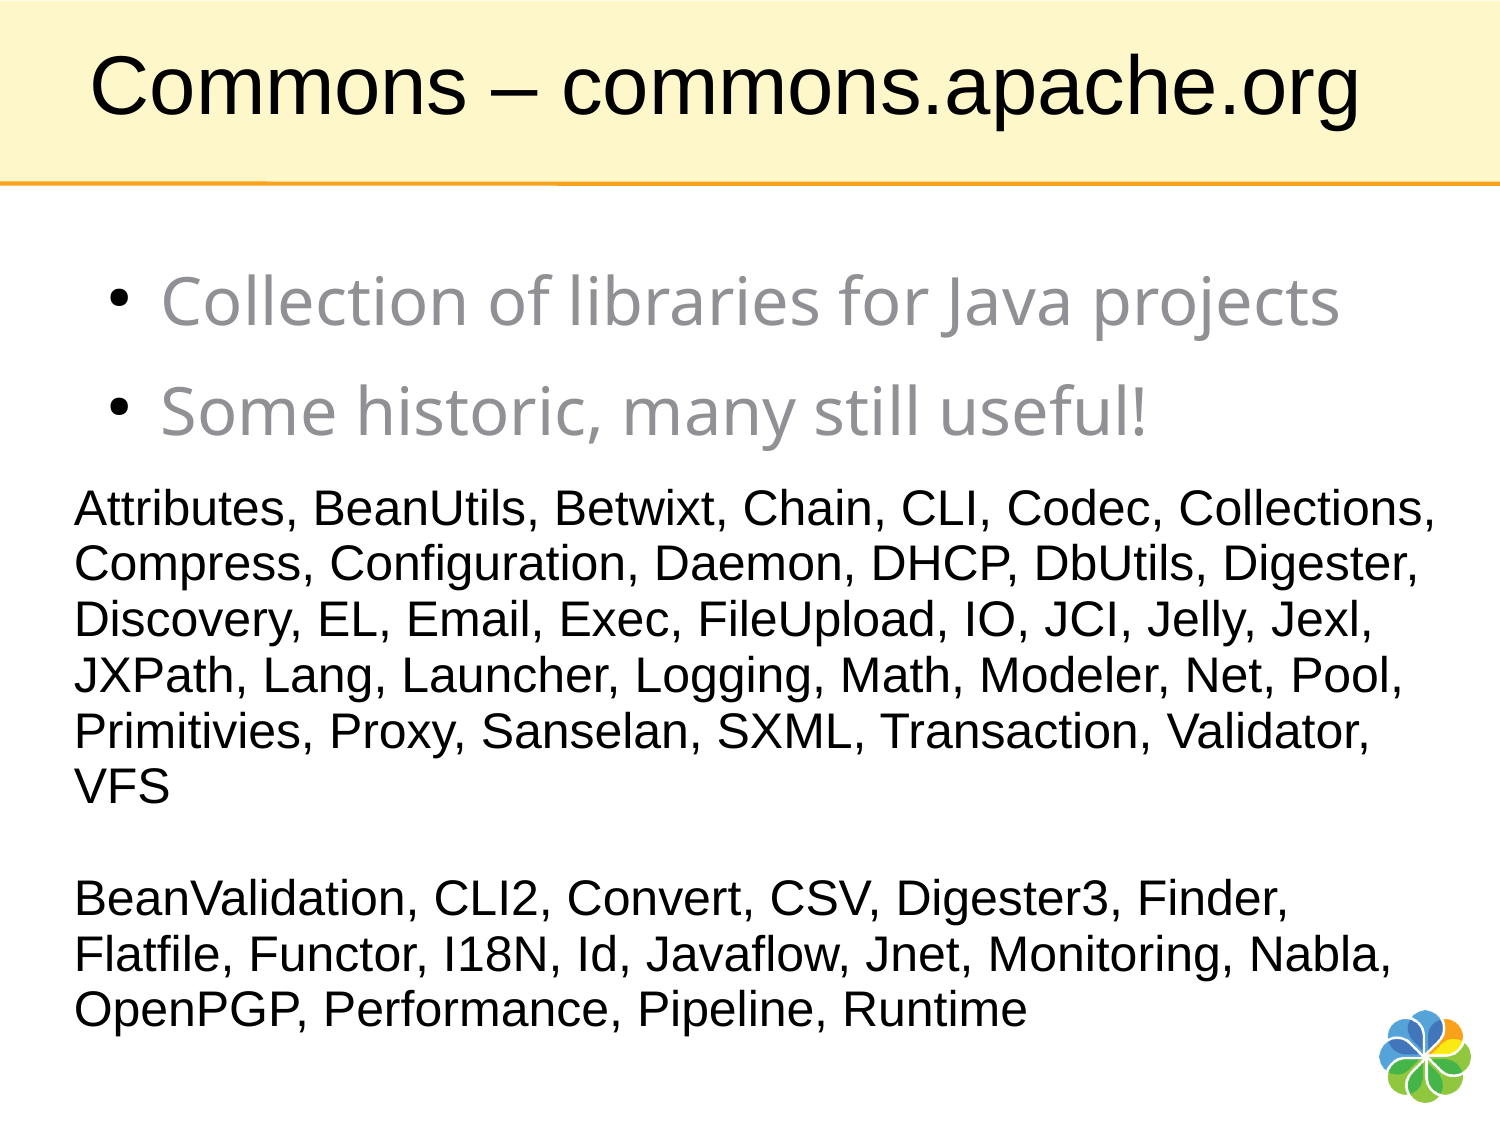

# Commons – commons.apache.org
Collection of libraries for Java projects
Some historic, many still useful!
Attributes, BeanUtils, Betwixt, Chain, CLI, Codec, Collections, Compress, Configuration, Daemon, DHCP, DbUtils, Digester, Discovery, EL, Email, Exec, FileUpload, IO, JCI, Jelly, Jexl, JXPath, Lang, Launcher, Logging, Math, Modeler, Net, Pool, Primitivies, Proxy, Sanselan, SXML, Transaction, Validator, VFS
BeanValidation, CLI2, Convert, CSV, Digester3, Finder, Flatfile, Functor, I18N, Id, Javaflow, Jnet, Monitoring, Nabla, OpenPGP, Performance, Pipeline, Runtime